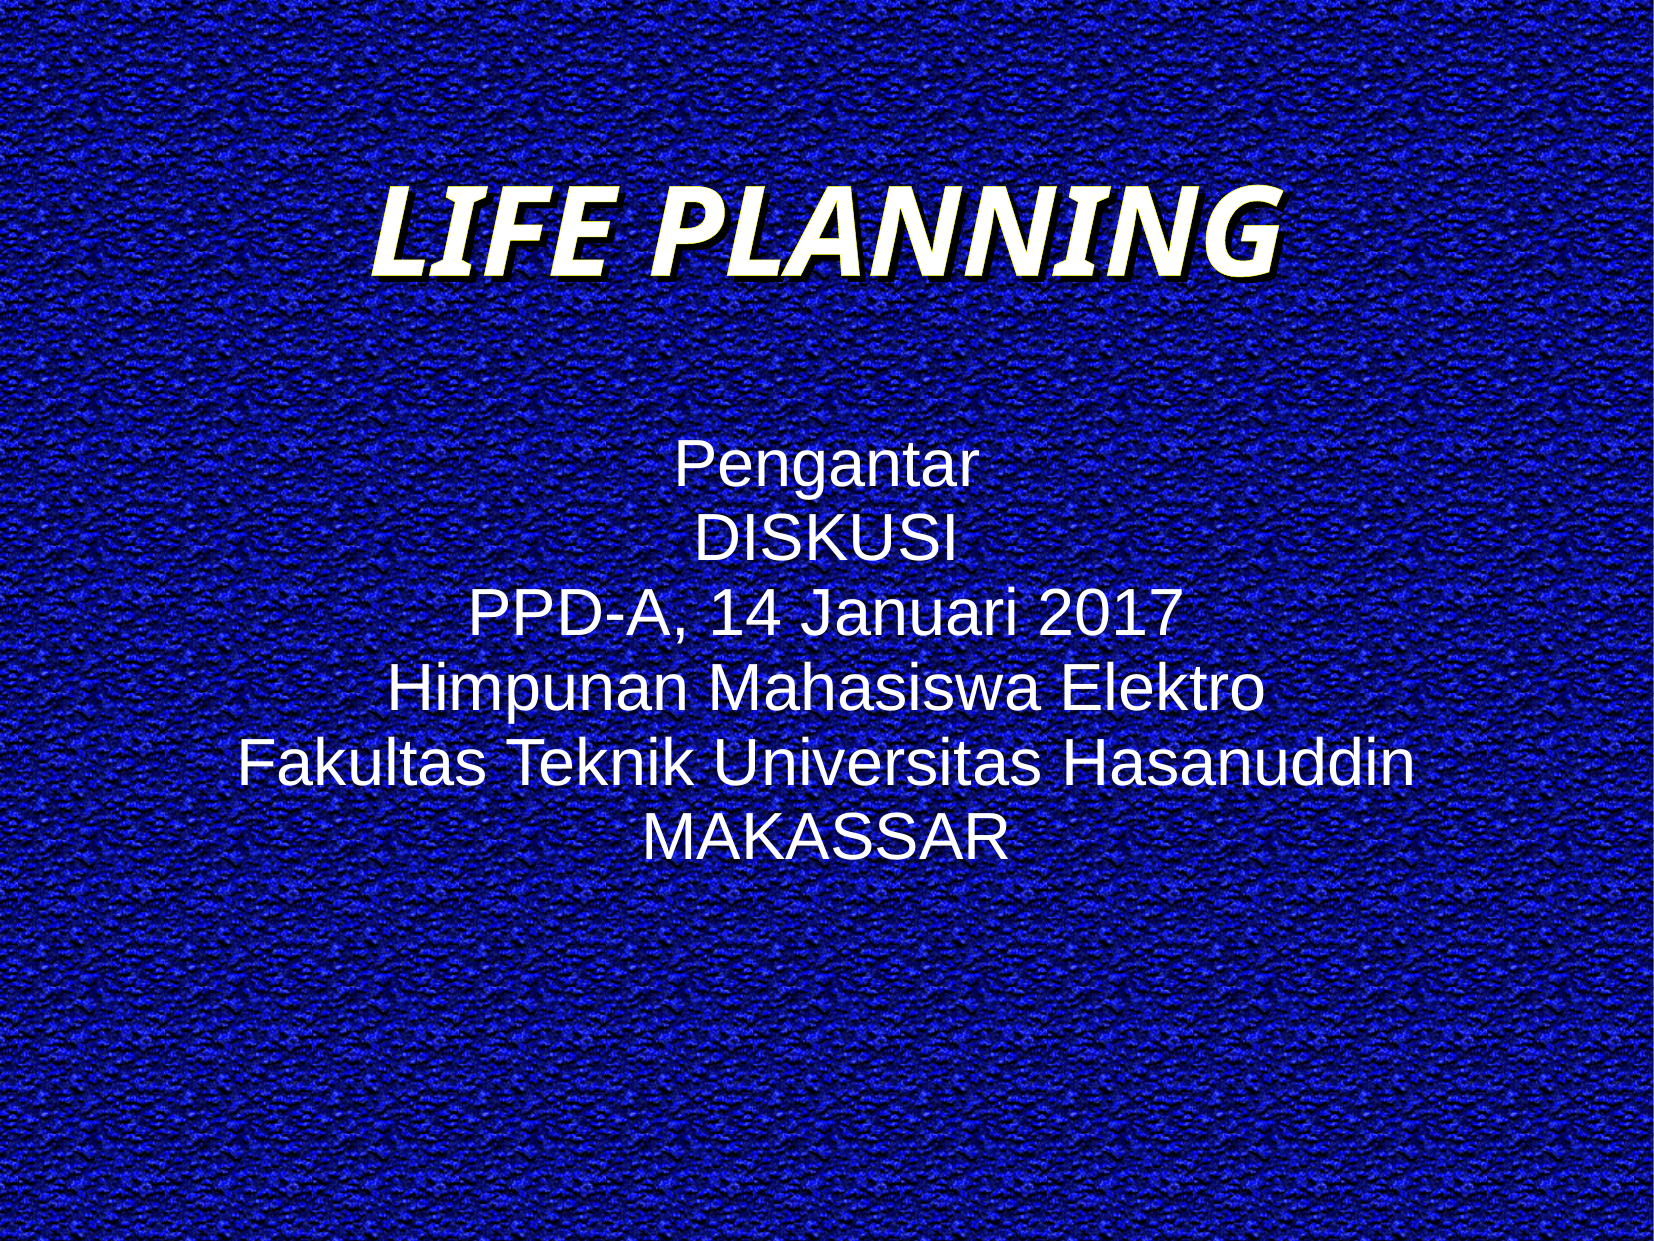

# LIFE PLANNING
Pengantar
DISKUSI
PPD-A, 14 Januari 2017
Himpunan Mahasiswa Elektro
Fakultas Teknik Universitas Hasanuddin
MAKASSAR